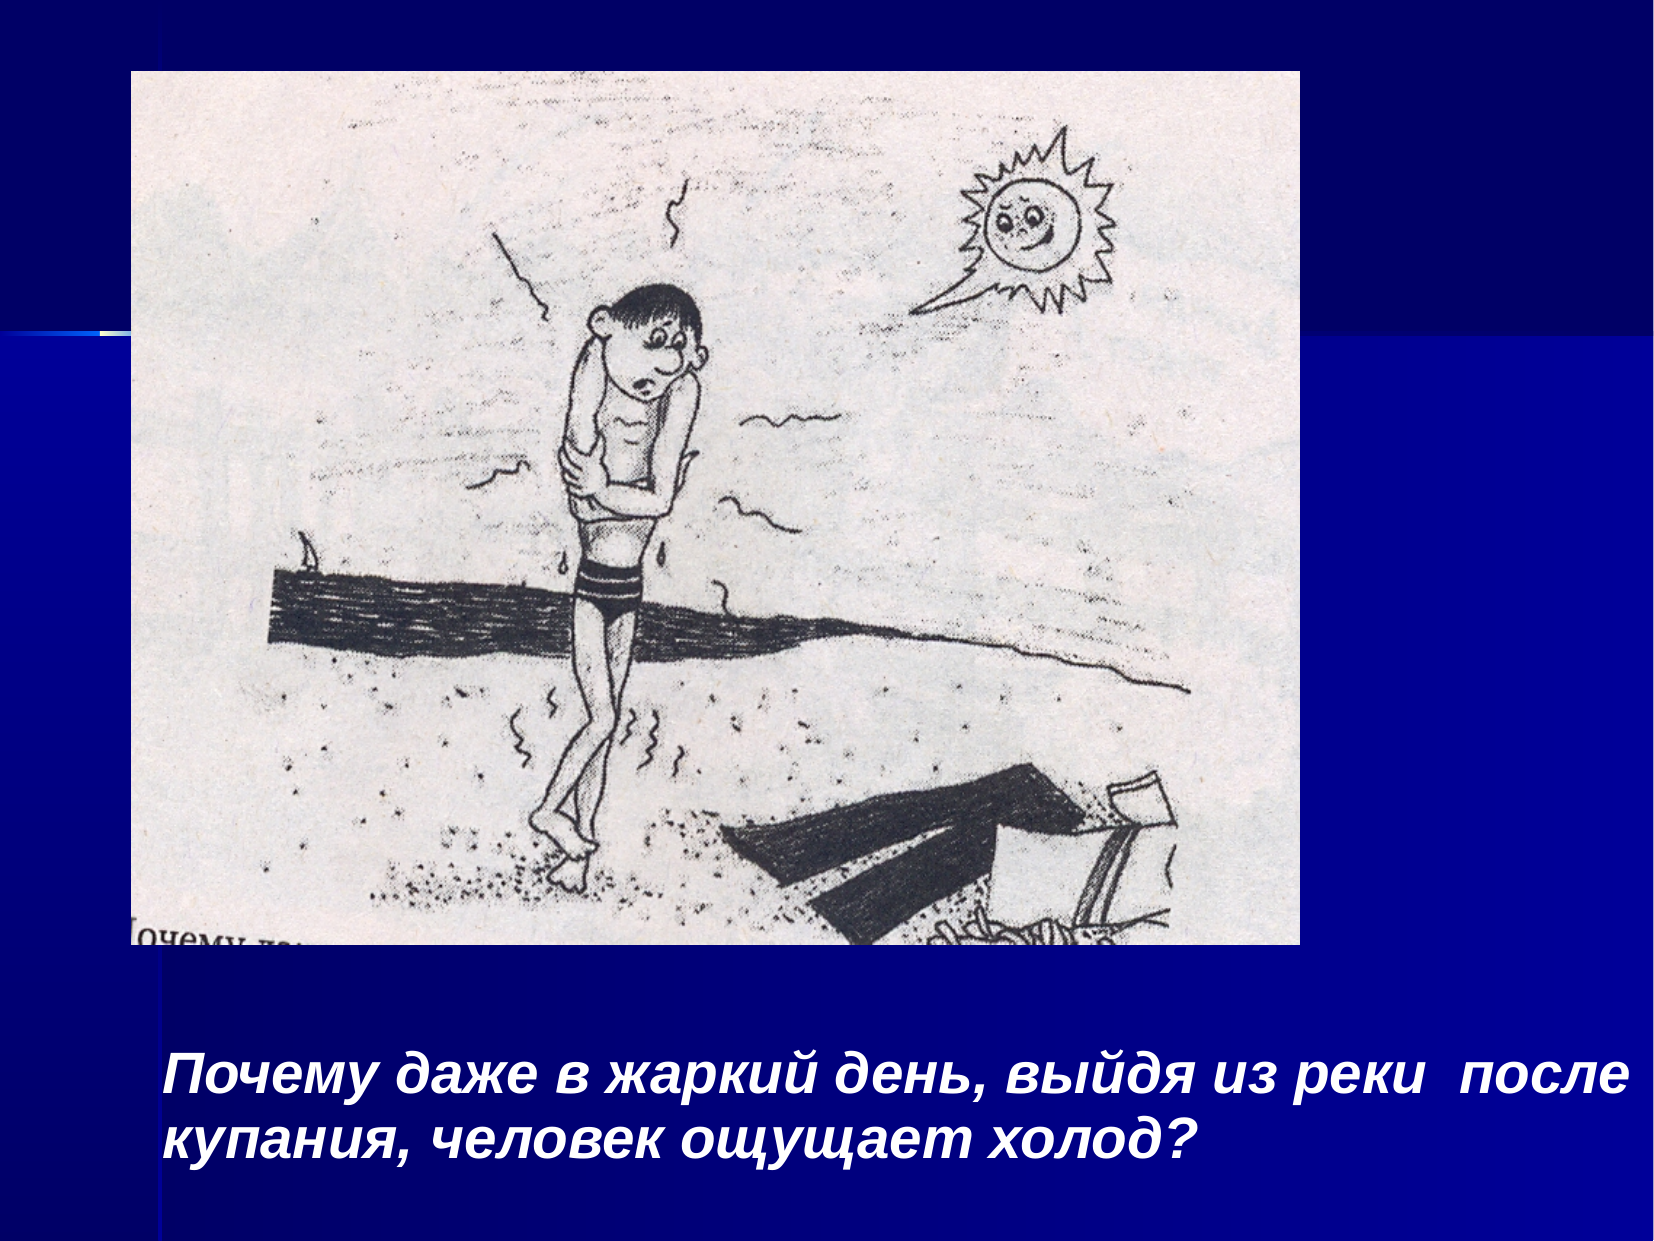

Почему даже в жаркий день, выйдя из реки после
купания, человек ощущает холод?